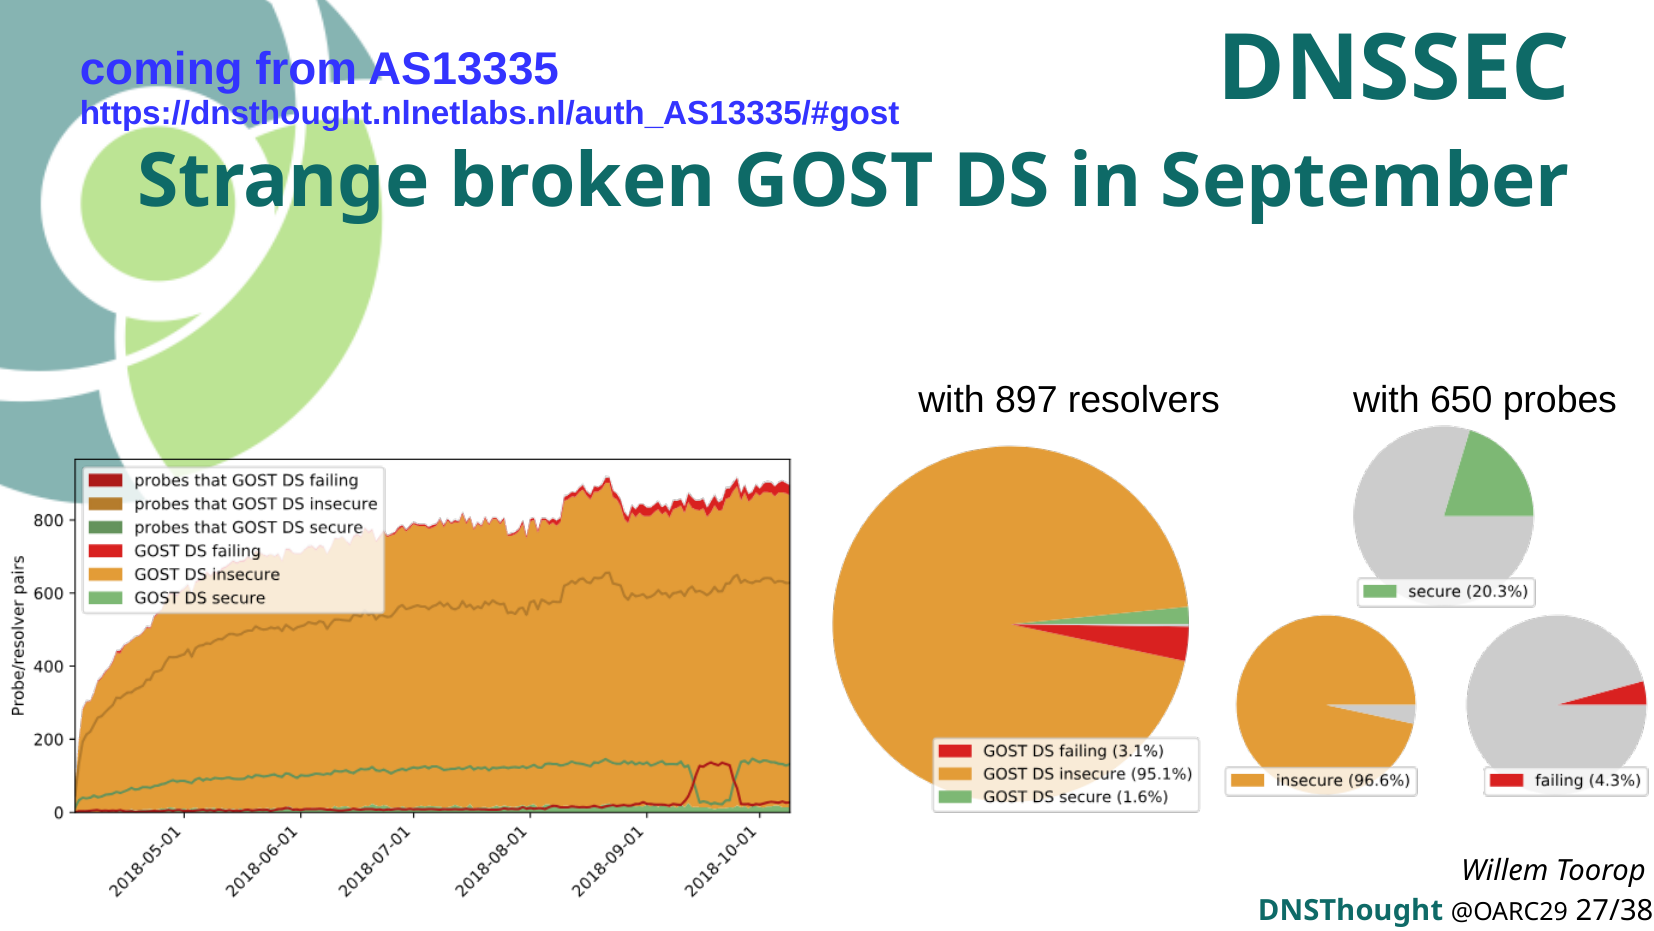

# DNSSEC Strange broken GOST DS in September
coming from AS13335
https://dnsthought.nlnetlabs.nl/auth_AS13335/#gost
with 897 resolvers
with 650 probes
27